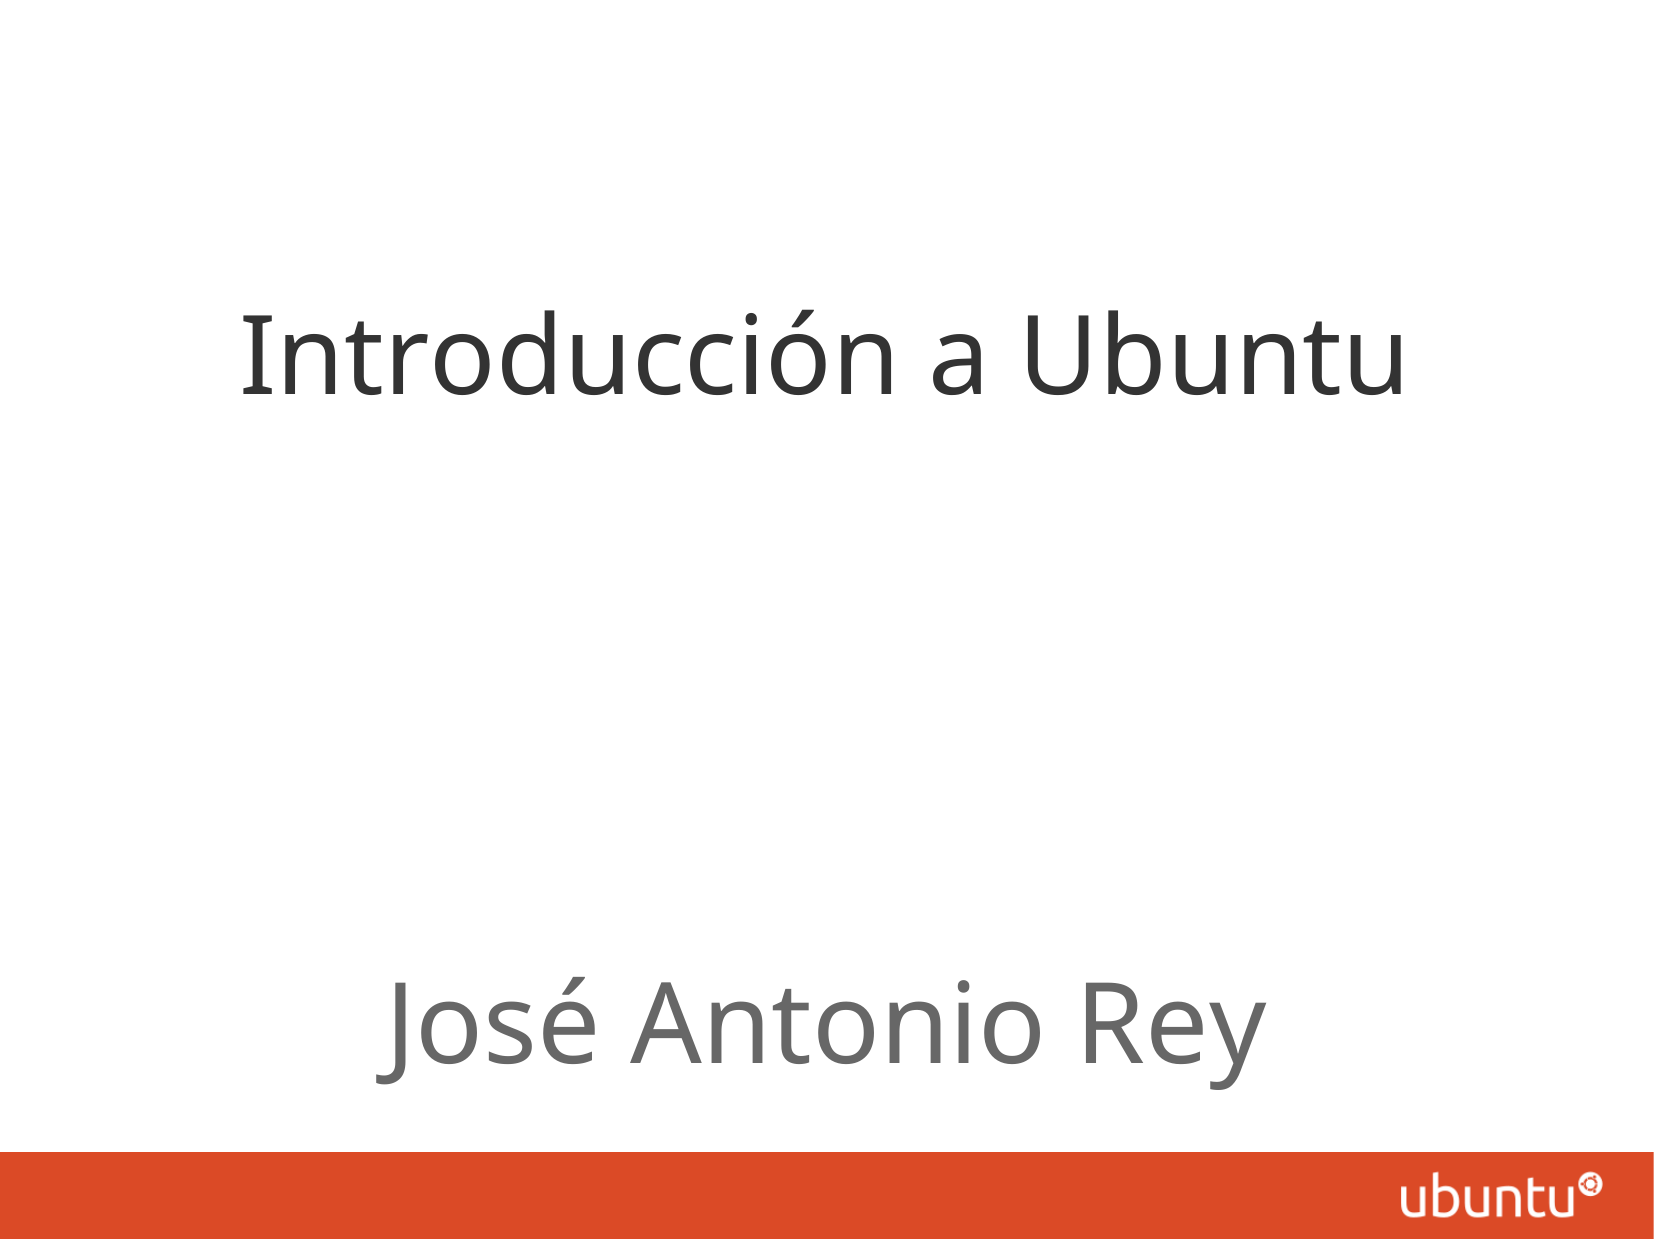

# Introducción a Ubuntu
José Antonio Rey